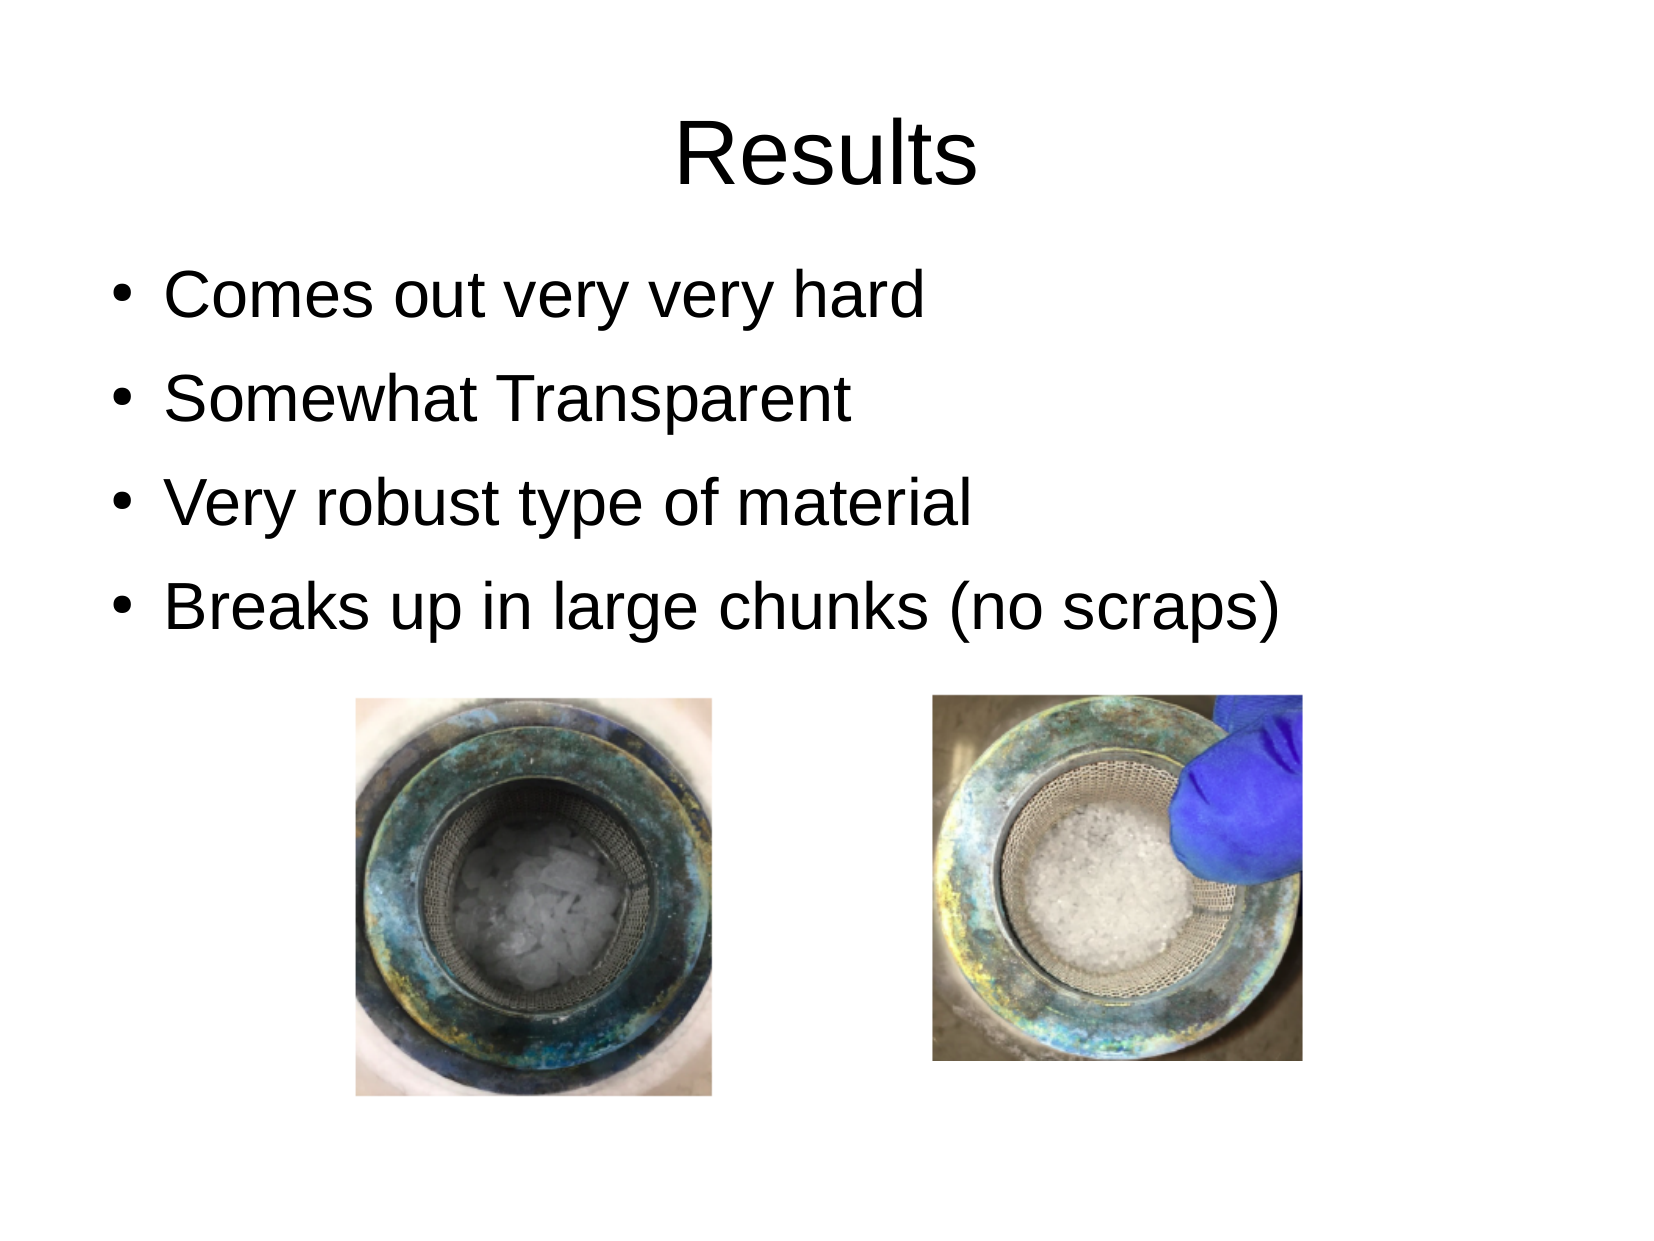

# Results
Comes out very very hard
Somewhat Transparent
Very robust type of material
Breaks up in large chunks (no scraps)